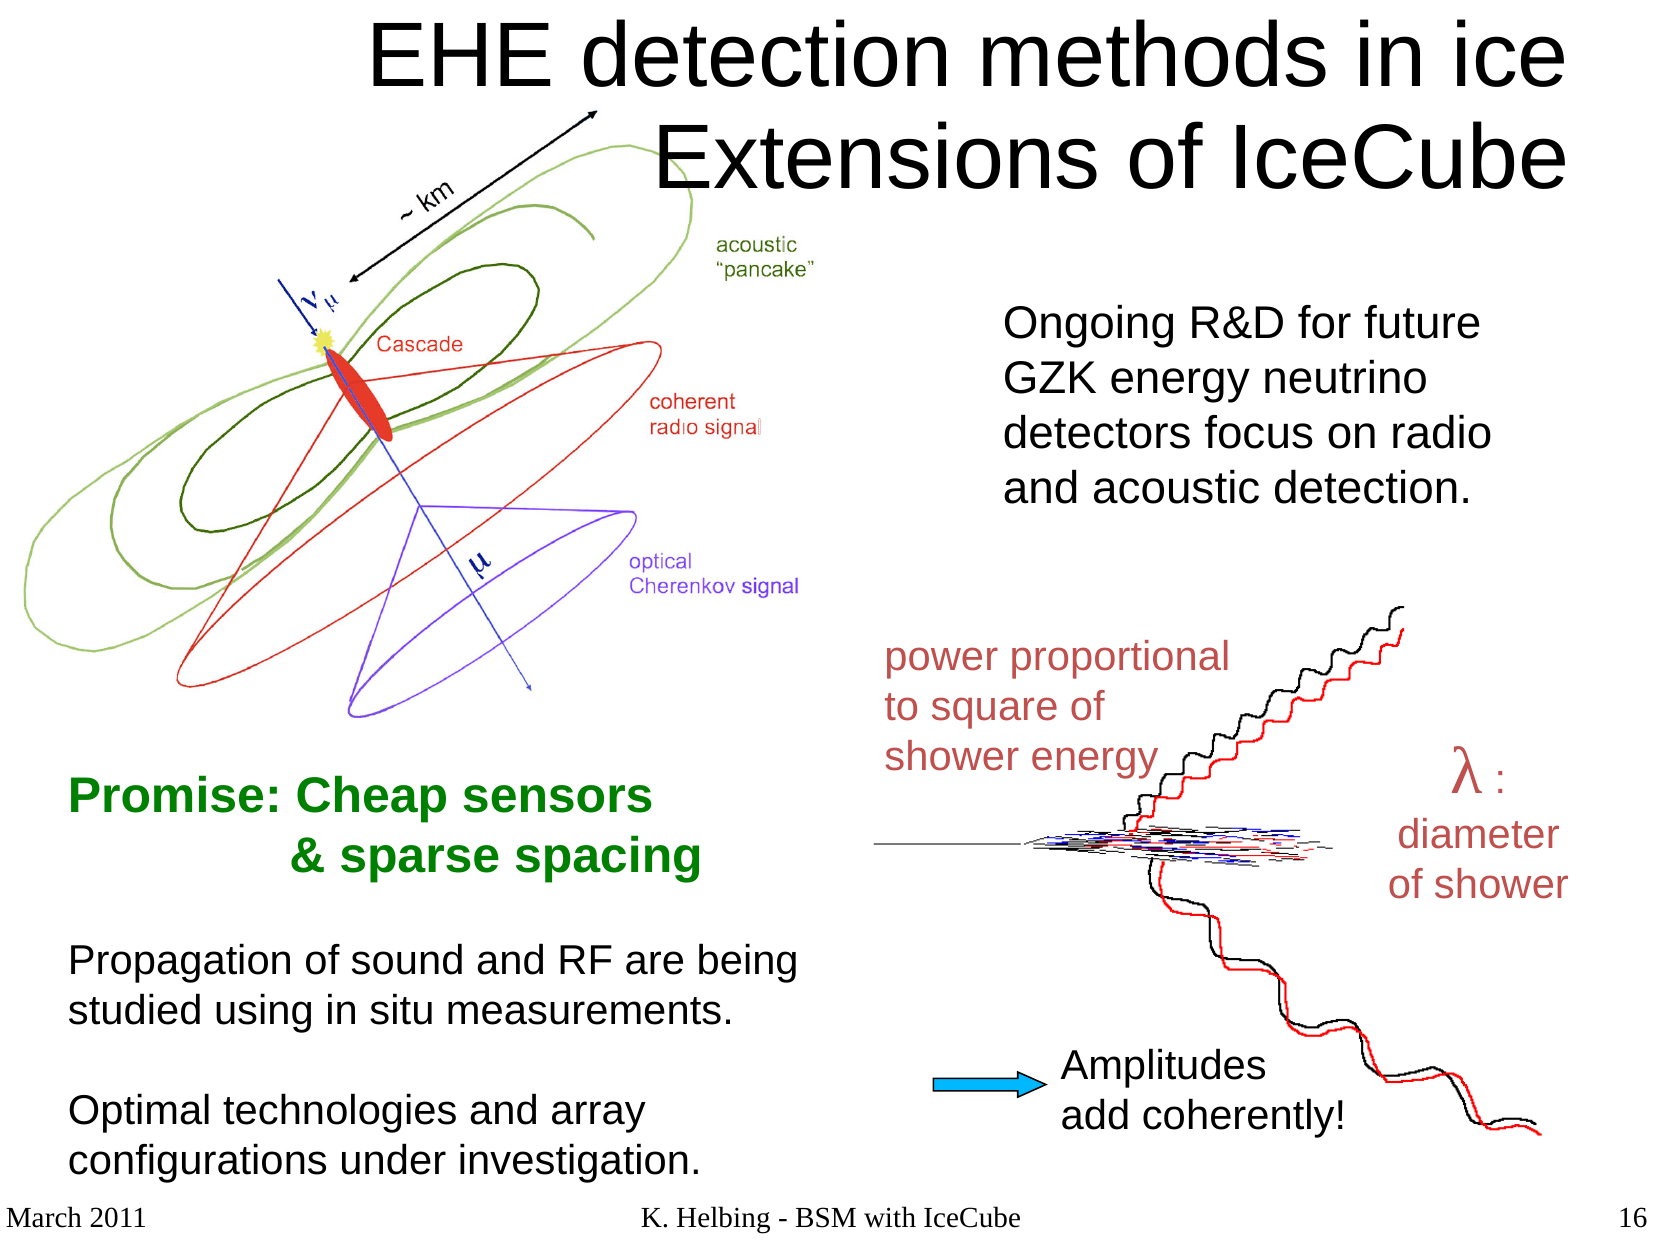

# EHE detection methods in ice Extensions of IceCube
Ongoing R&D for future GZK energy neutrino detectors focus on radio and acoustic detection.
power proportional to square of shower energy
λ :
diameter of shower
Promise: Cheap sensors
			& sparse spacing
Propagation of sound and RF are being studied using in situ measurements.
Optimal technologies and array configurations under investigation.
Amplitudes
add coherently!
March 2011
K. Helbing - BSM with IceCube
16